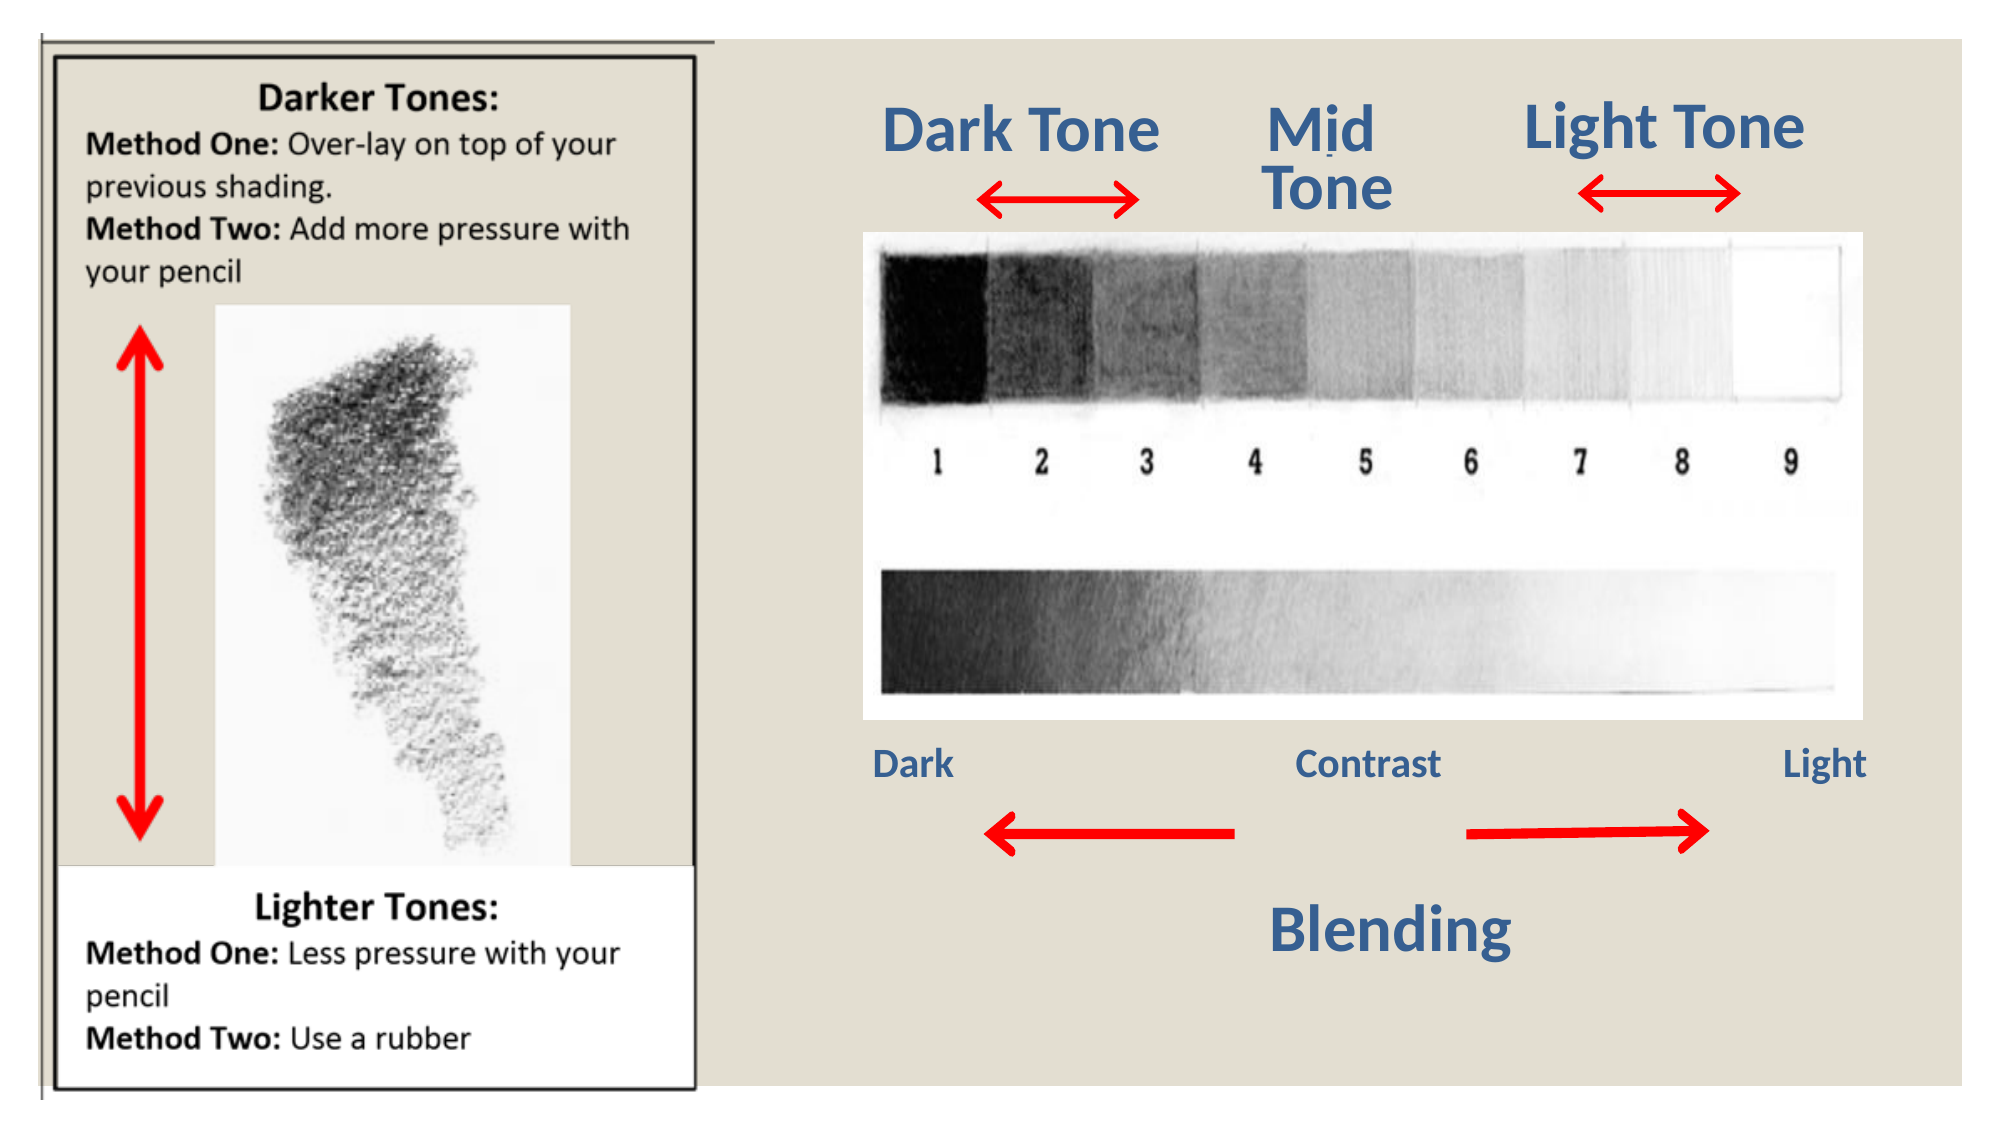

Light Tone
Dark Tone Mid
Tone
-
Dark Contrast Light
Blending